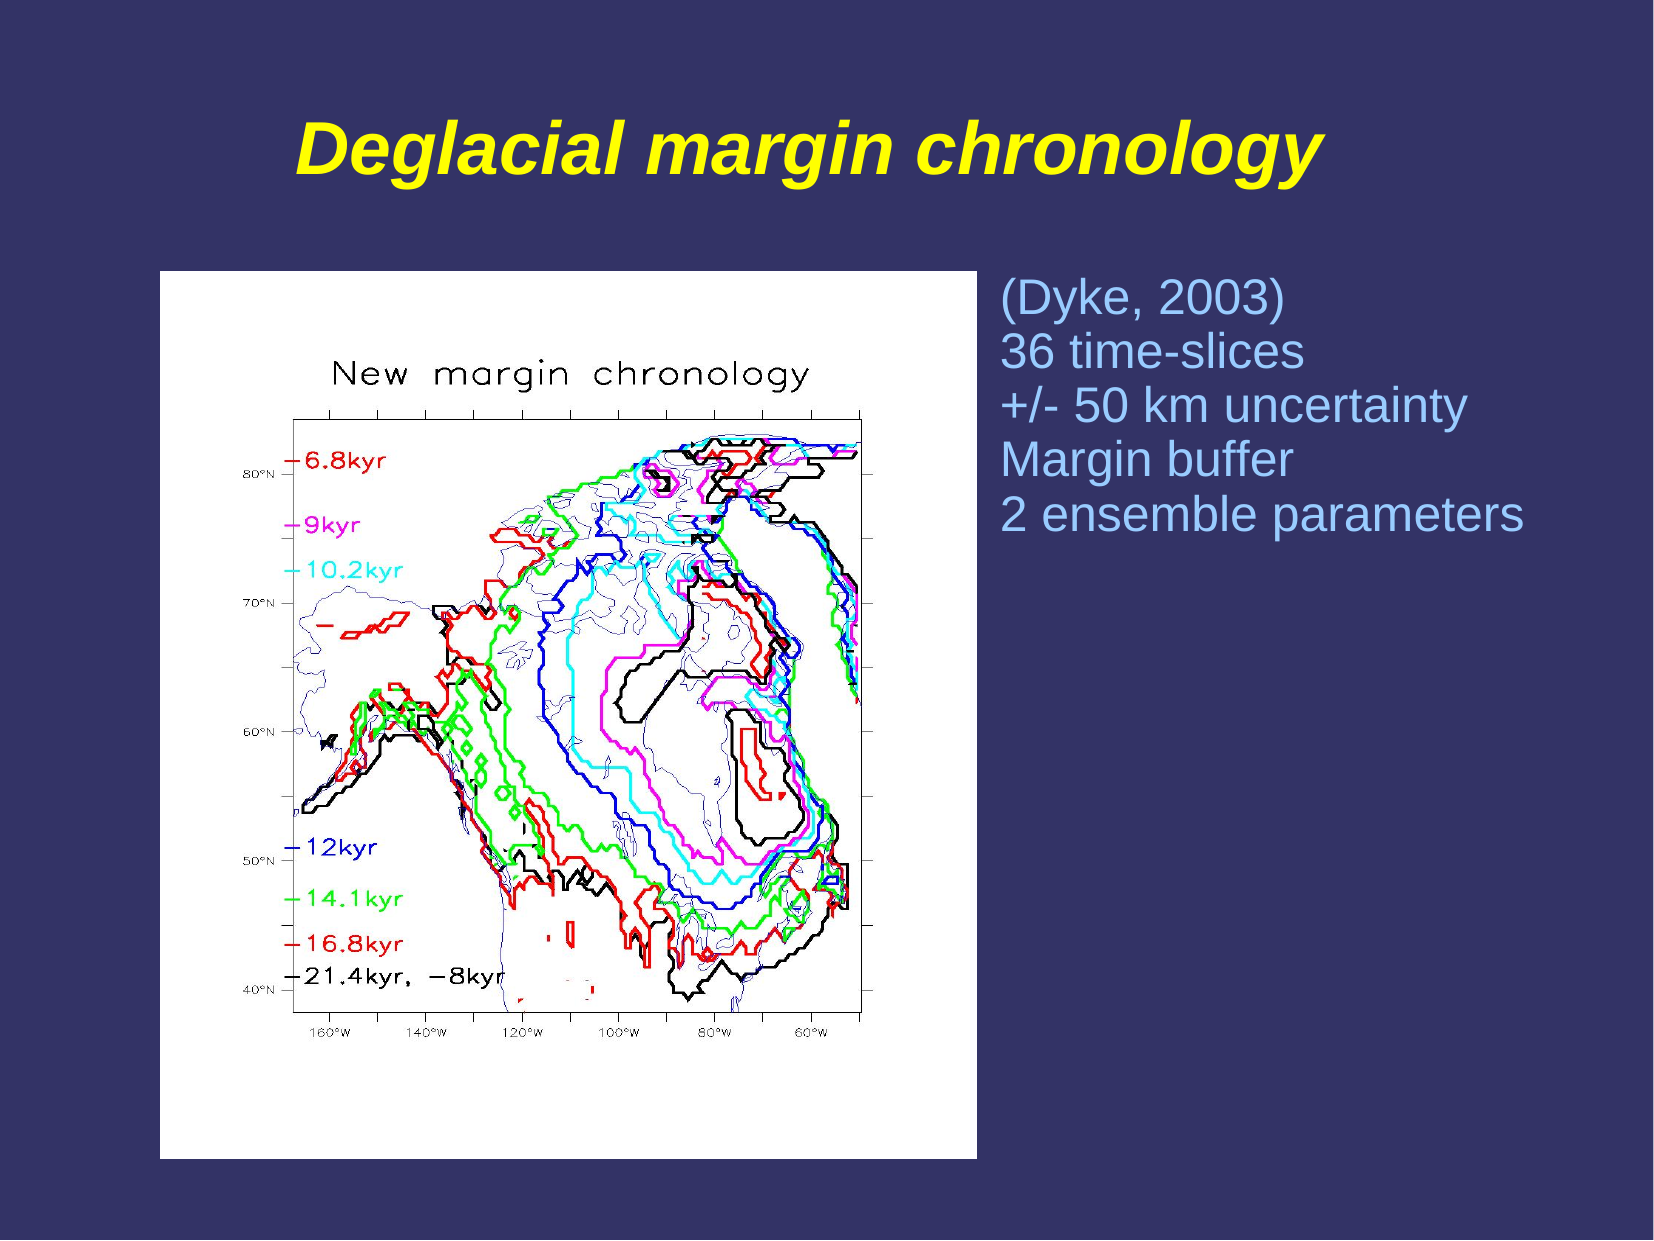

# Deglacial margin chronology
(Dyke, 2003)
36 time-slices
+/- 50 km uncertainty
Margin buffer
2 ensemble parameters